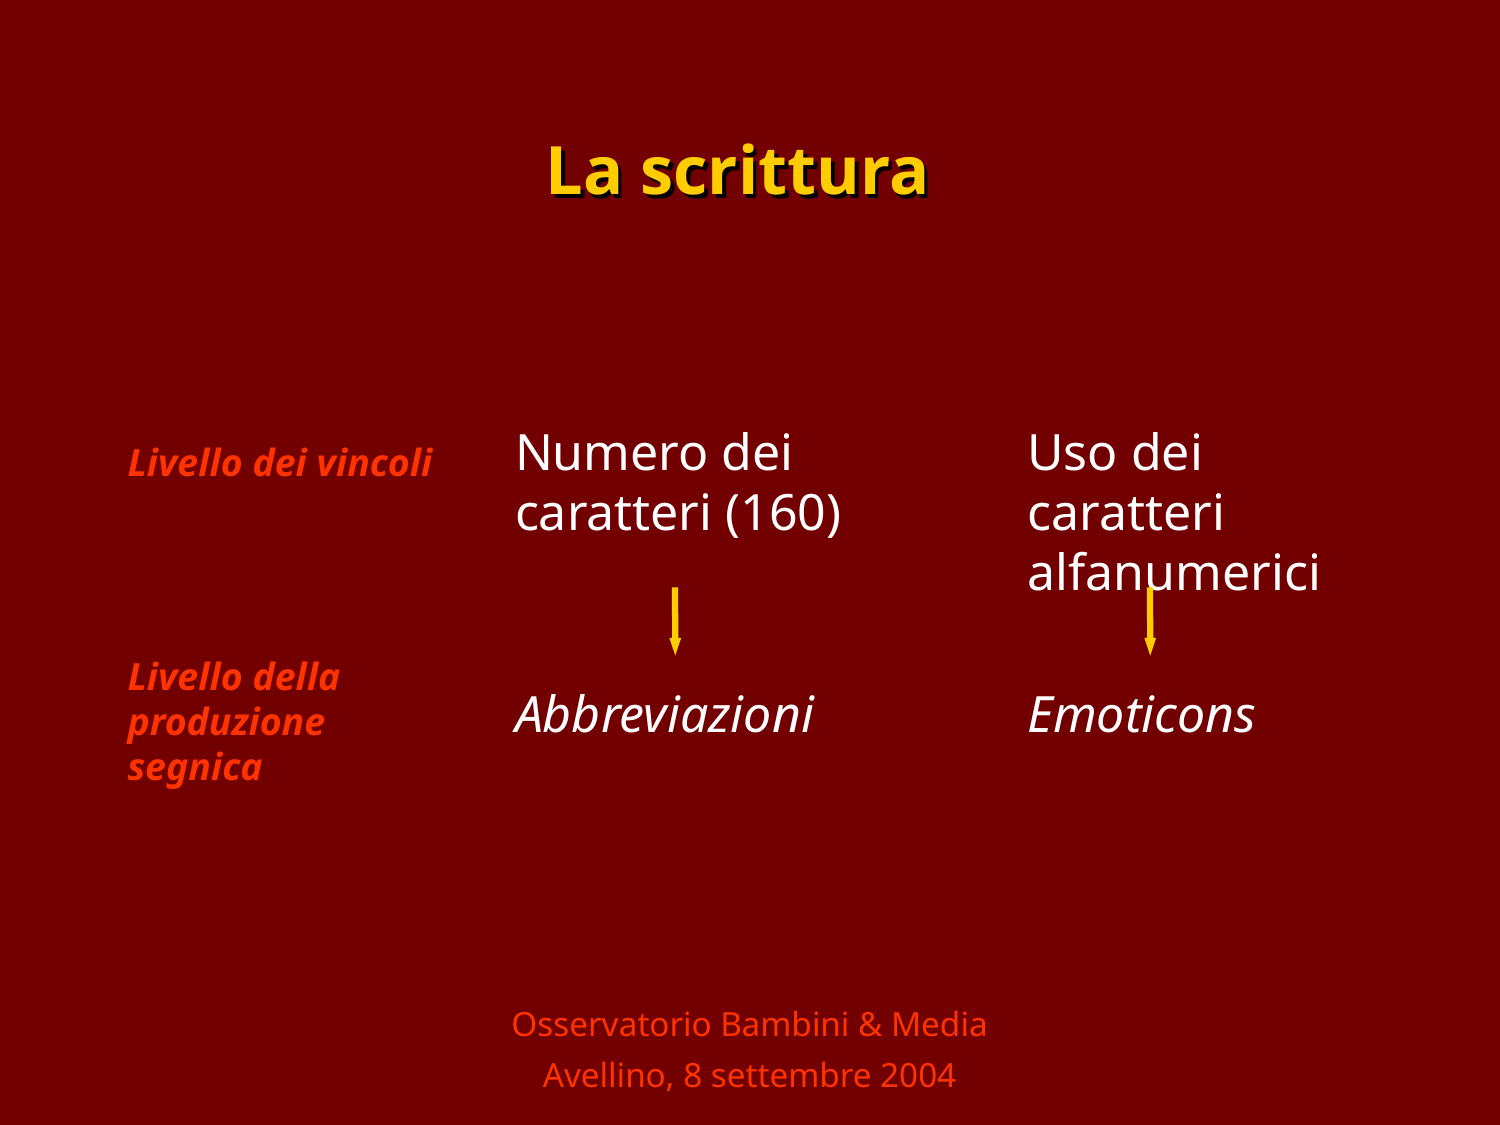

La scrittura
Numero dei caratteri (160)
Uso dei caratteri alfanumerici
Livello dei vincoli
Livello della produzione segnica
Abbreviazioni
Emoticons
Osservatorio Bambini & Media
Avellino, 8 settembre 2004